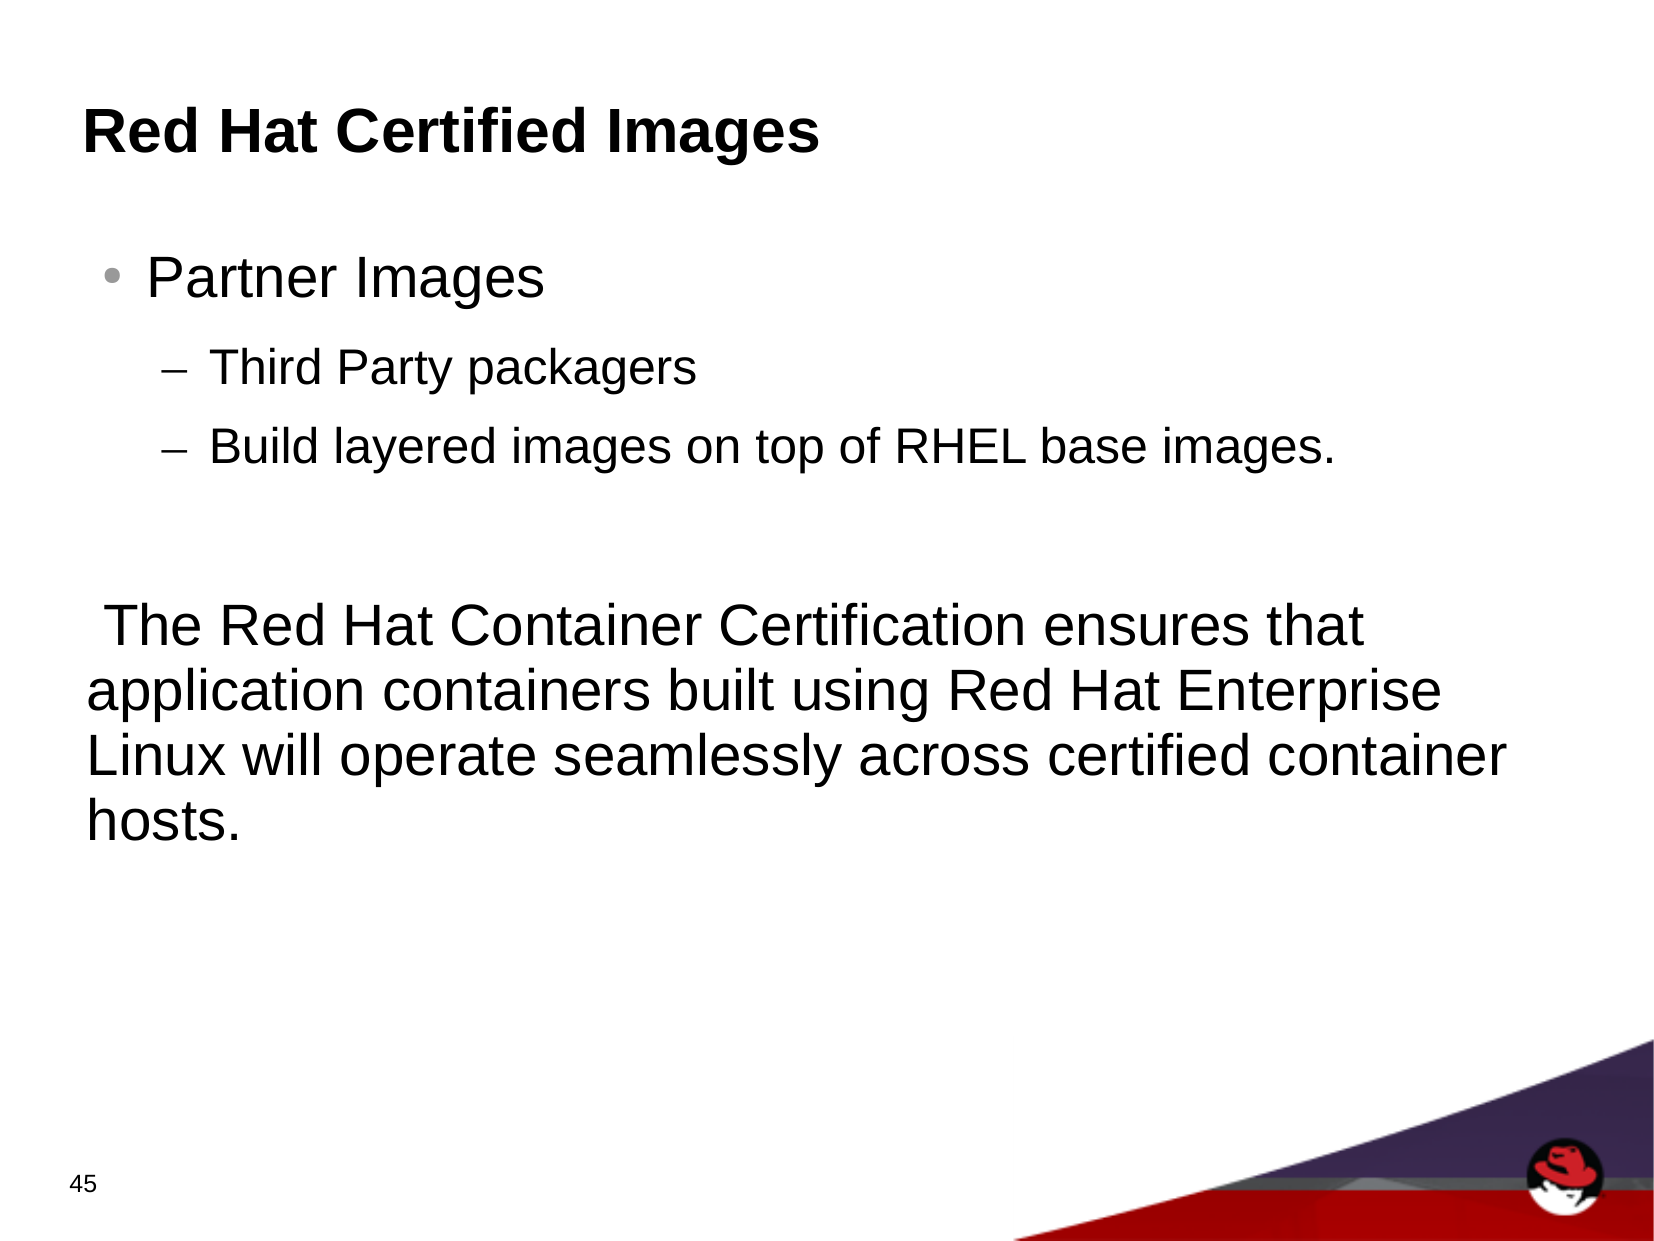

# Red Hat Certified Images
Partner Images
Third Party packagers
Build layered images on top of RHEL base images.
 The Red Hat Container Certification ensures that application containers built using Red Hat Enterprise Linux will operate seamlessly across certified container hosts.